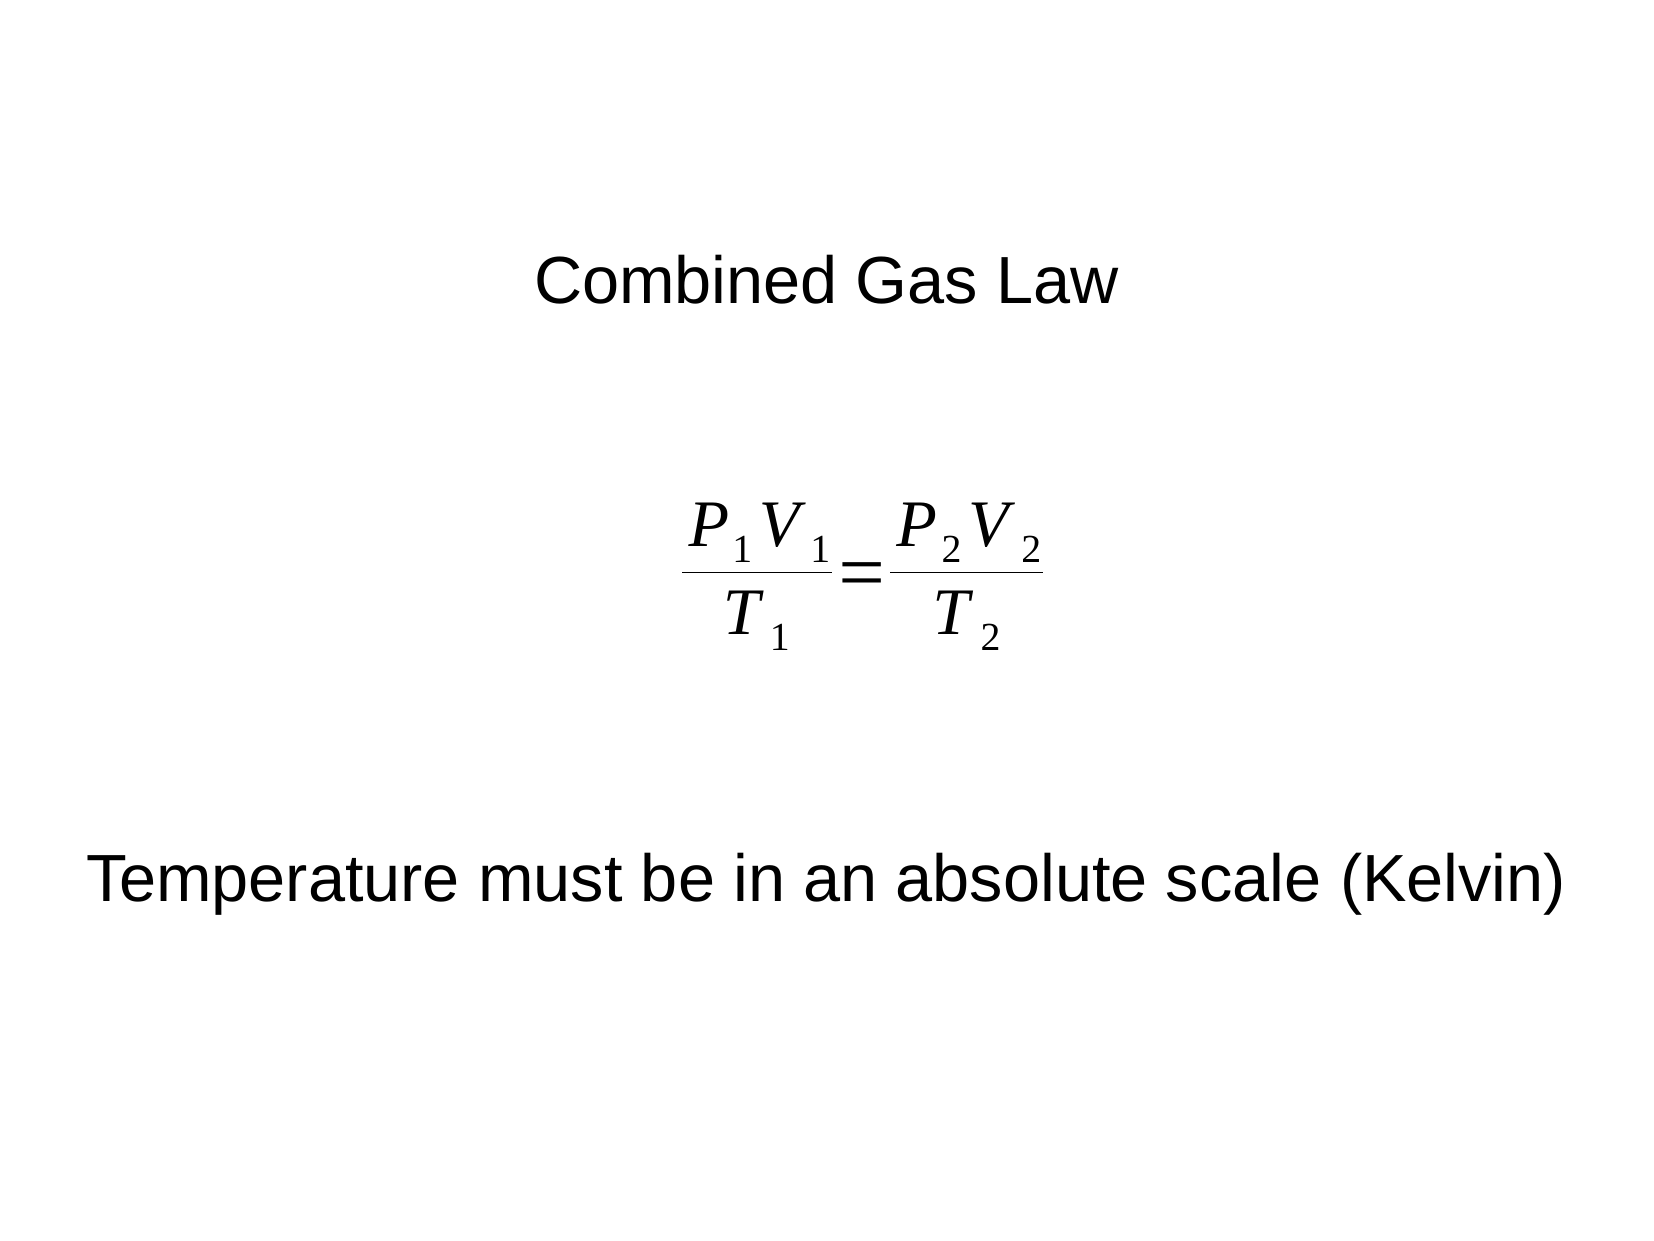

# Combined Gas Law
Temperature must be in an absolute scale (Kelvin)